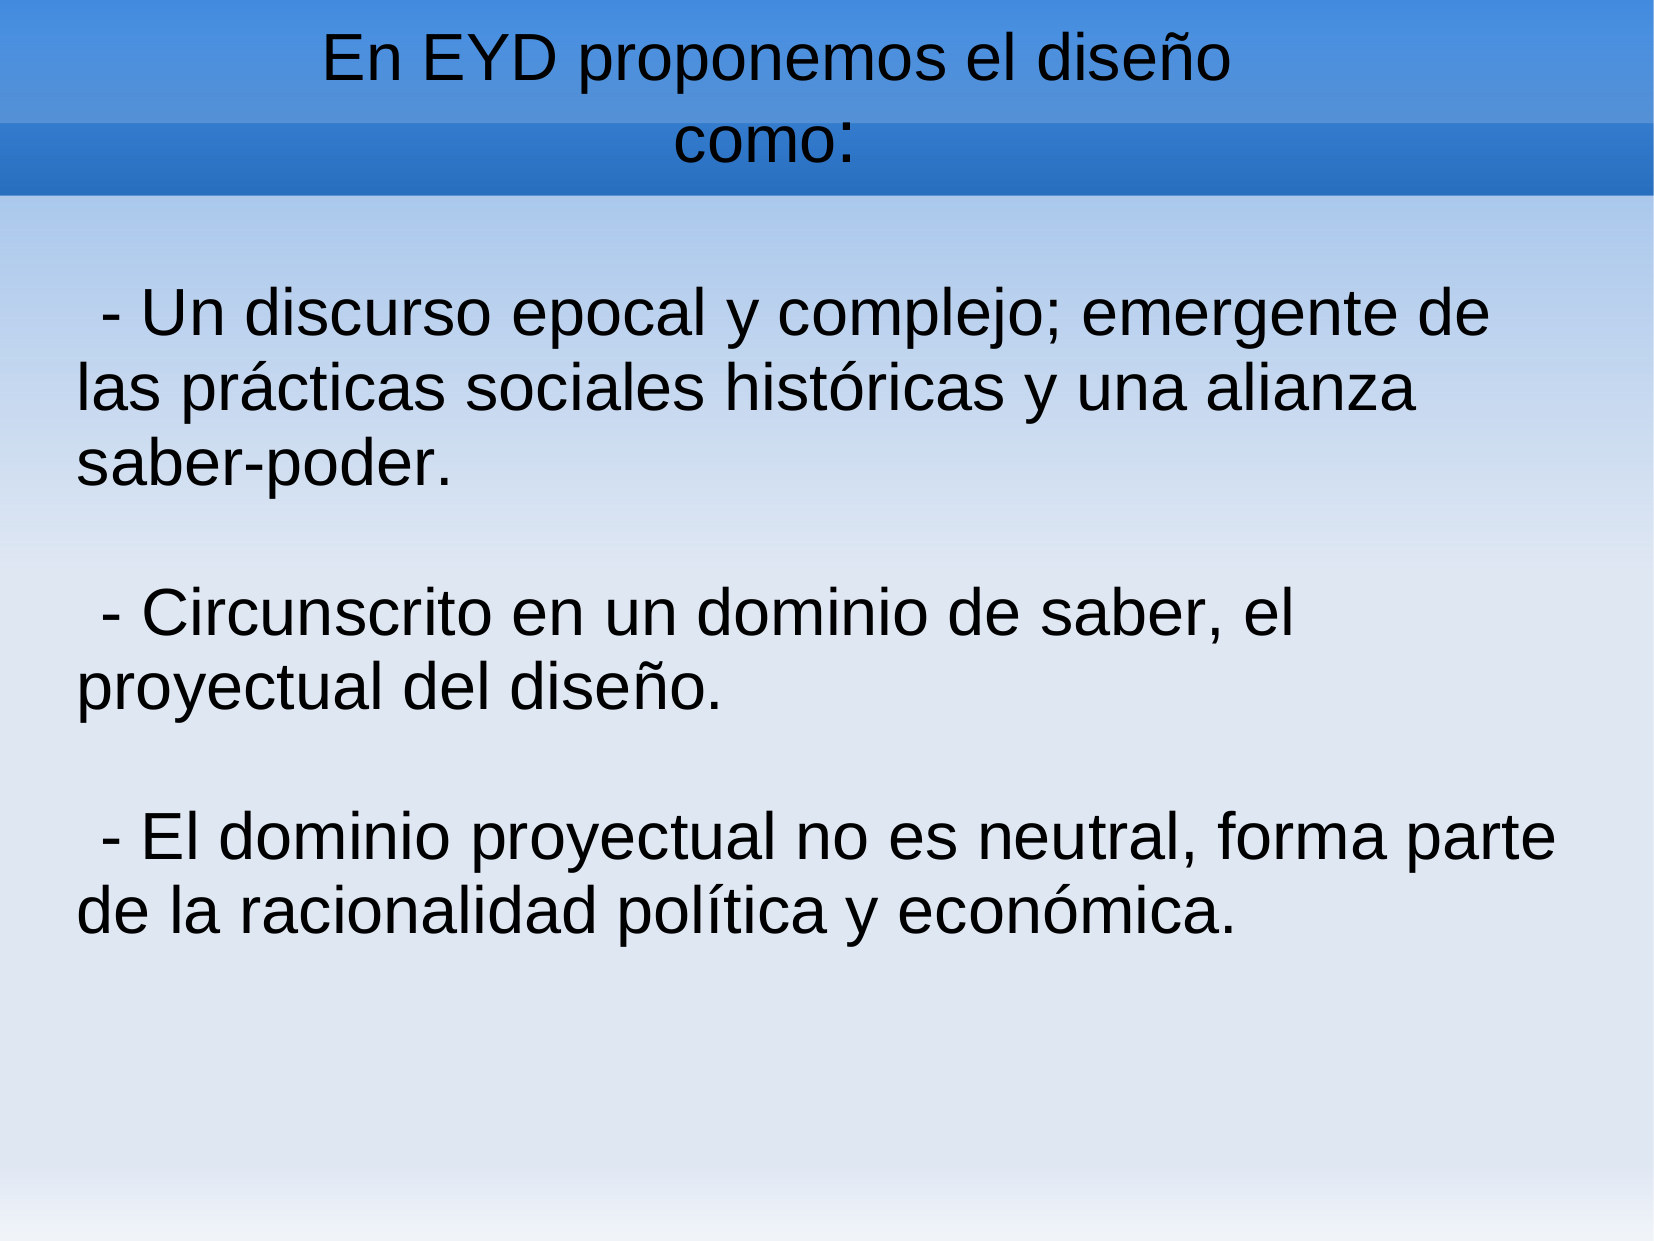

En EYD proponemos el diseño como:
- Un discurso epocal y complejo; emergente de las prácticas sociales históricas y una alianza saber-poder.
- Circunscrito en un dominio de saber, el proyectual del diseño.
- El dominio proyectual no es neutral, forma parte de la racionalidad política y económica.